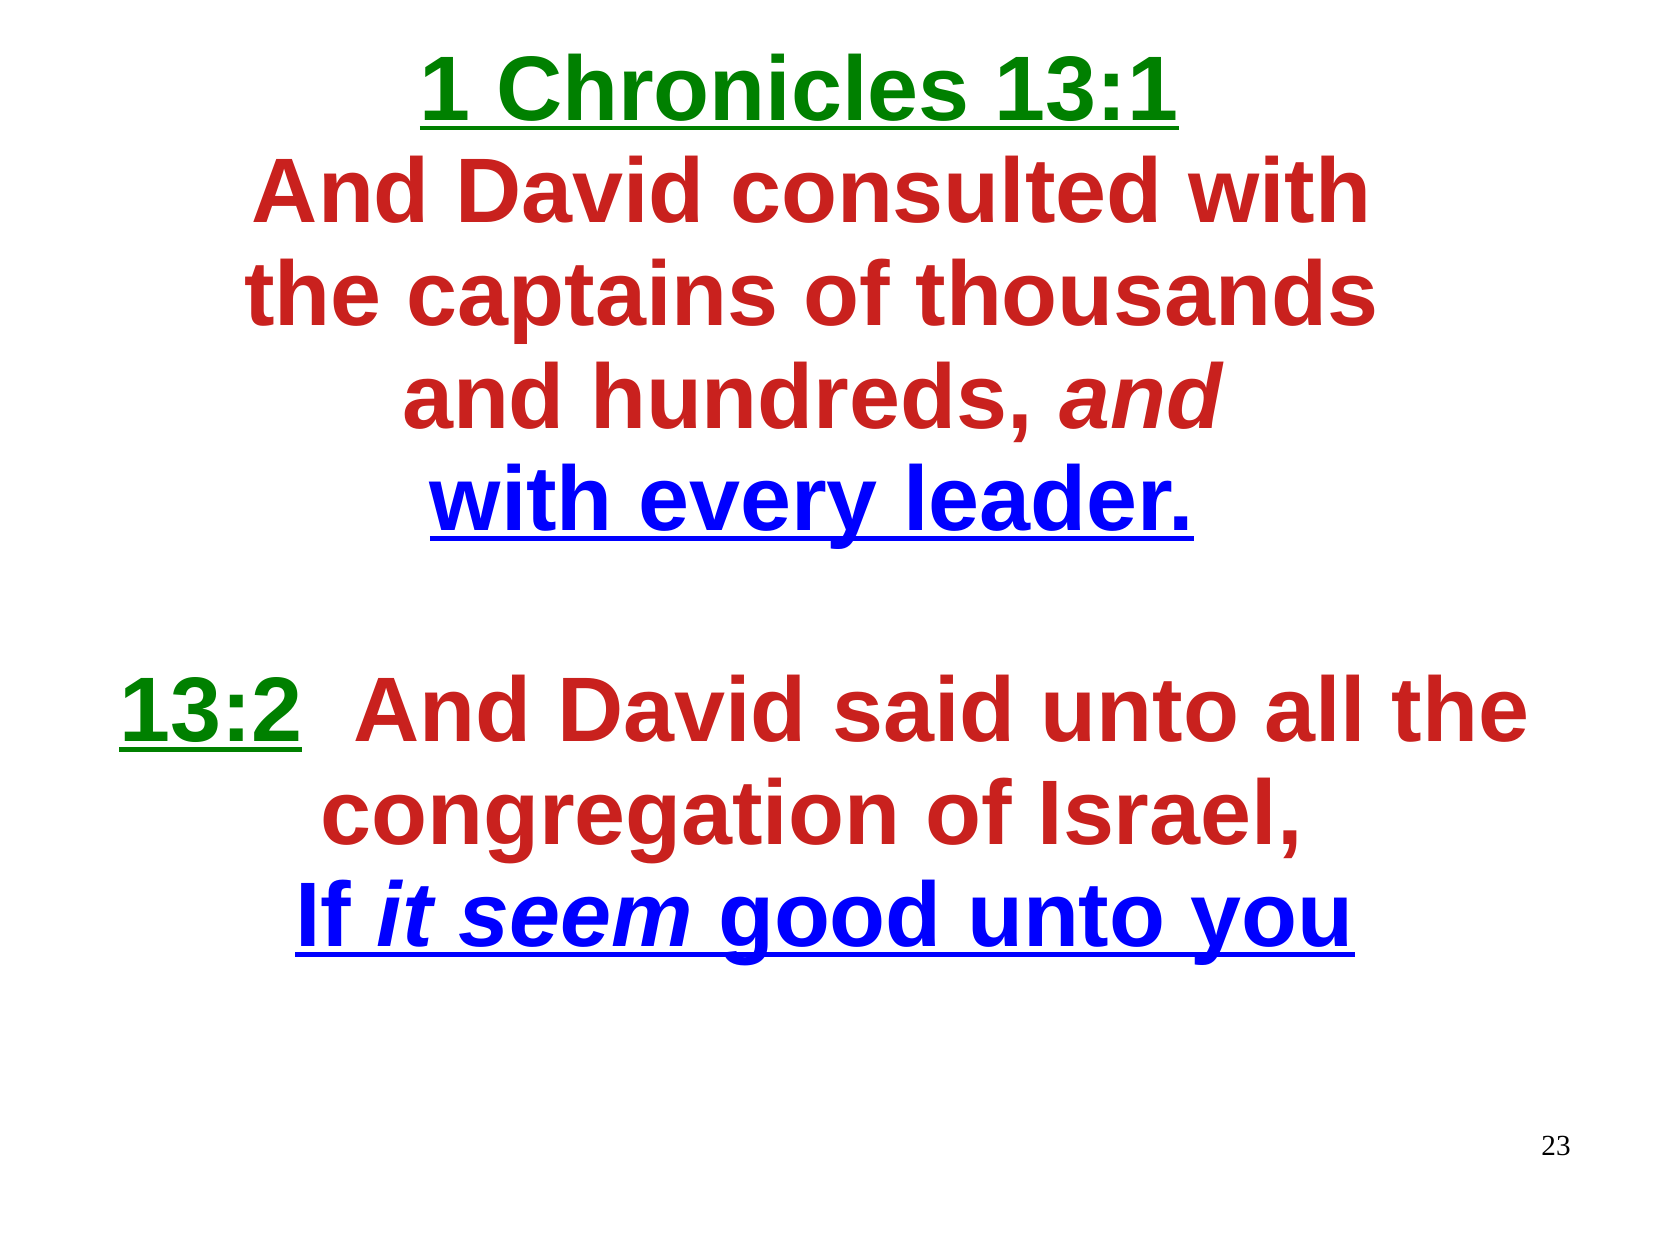

# 1 Chronicles 13:1  And David consulted with the captains of thousands and hundreds, and with every leader.
13:2  And David said unto all the congregation of Israel,
If it seem good unto you
23